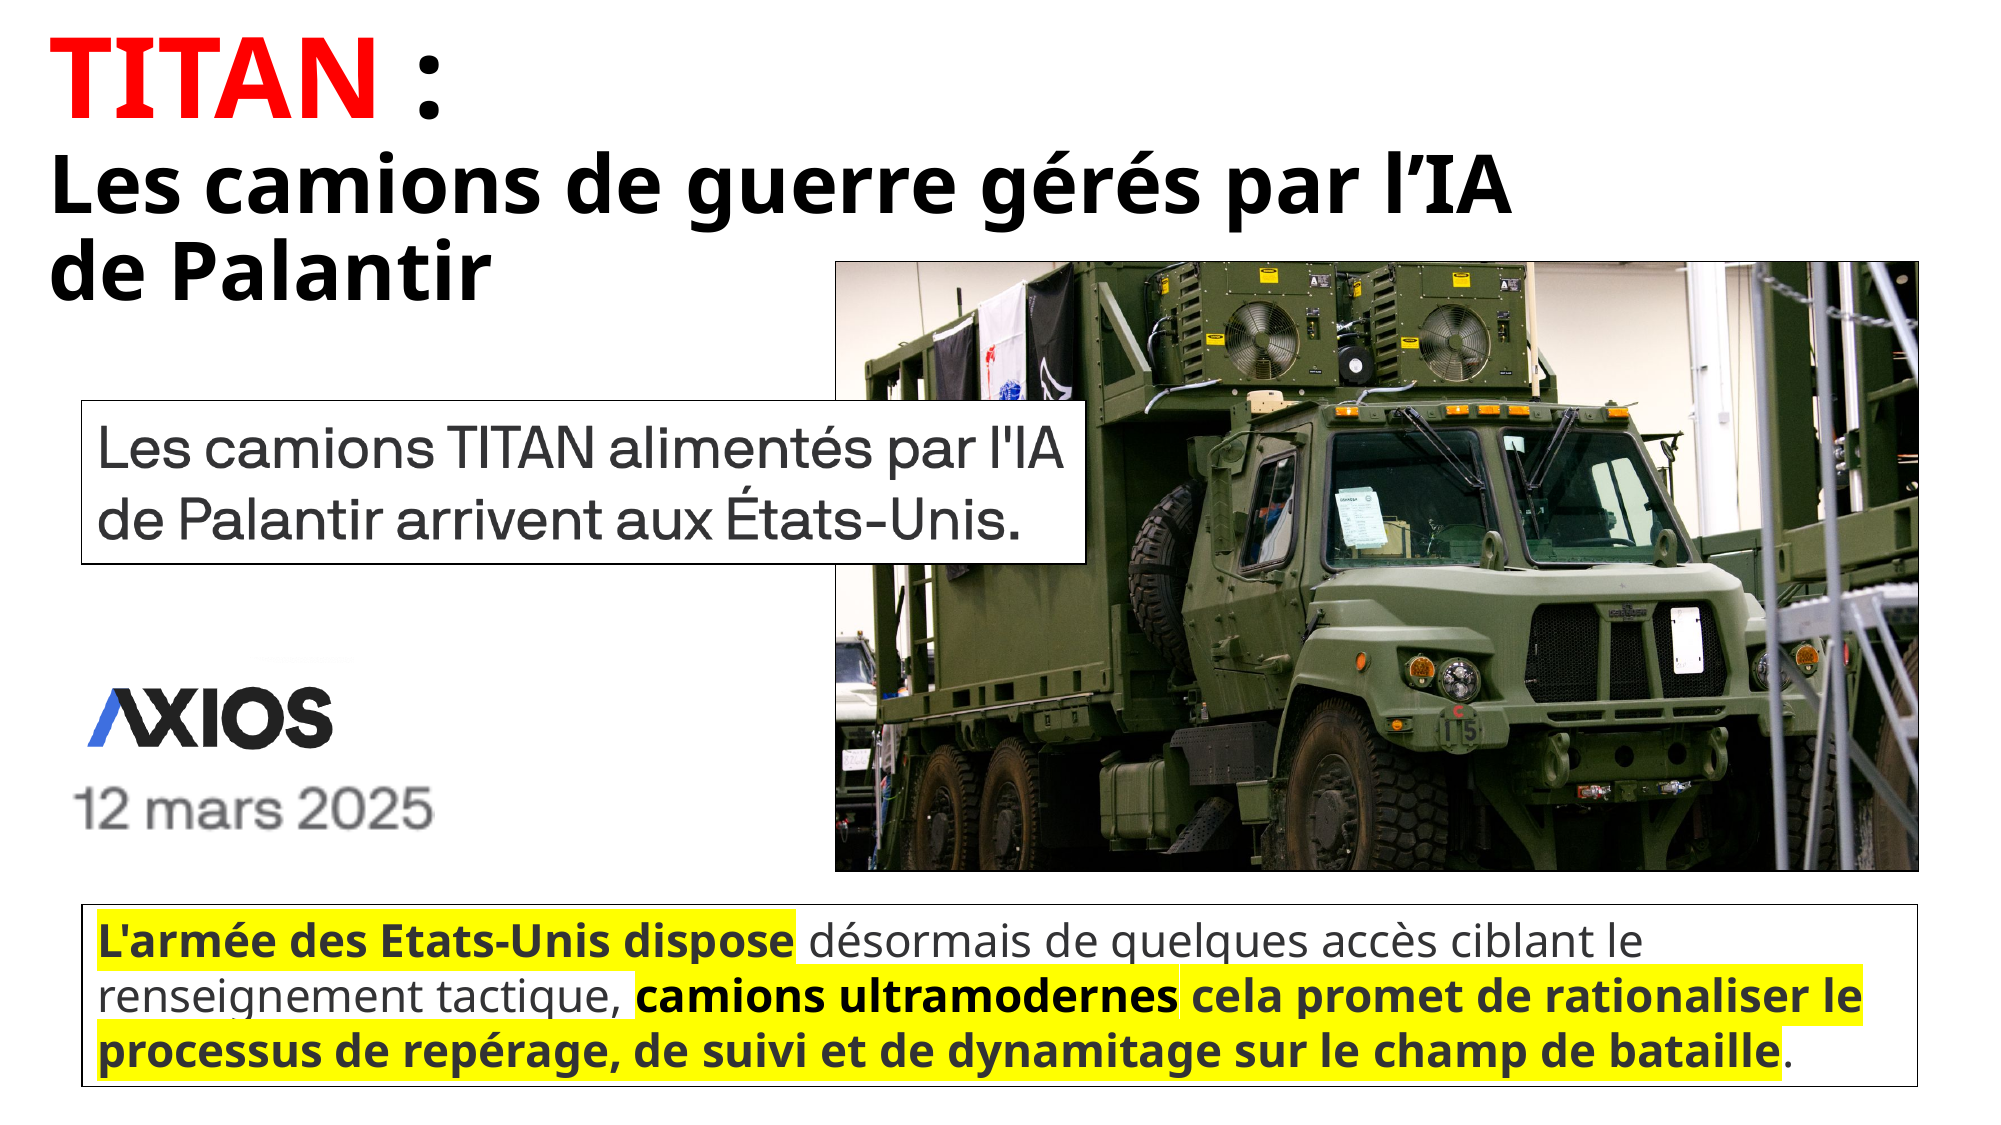

TITAN :
Les camions de guerre gérés par l’IA
de Palantir
L'armée des Etats-Unis dispose désormais de quelques accès ciblant le renseignement tactique, camions ultramodernes cela promet de rationaliser le processus de repérage, de suivi et de dynamitage sur le champ de bataille.